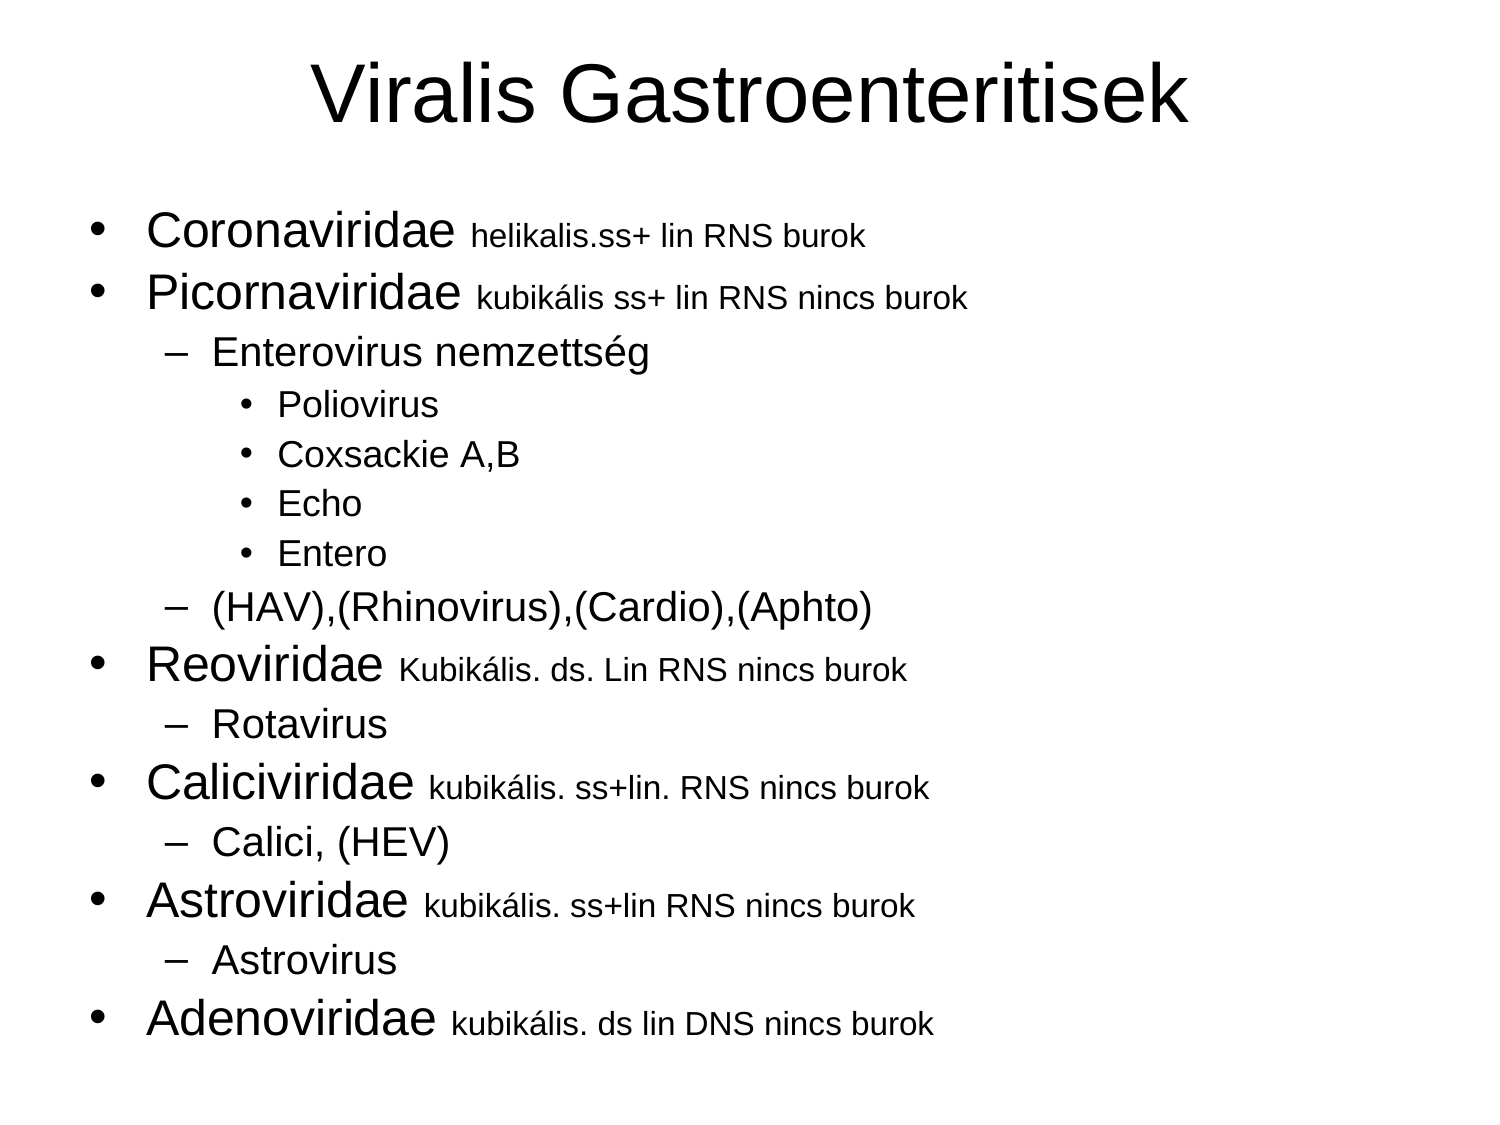

# Viralis Gastroenteritisek
Coronaviridae helikalis.ss+ lin RNS burok
Picornaviridae kubikális ss+ lin RNS nincs burok
Enterovirus nemzettség
Poliovirus
Coxsackie A,B
Echo
Entero
(HAV),(Rhinovirus),(Cardio),(Aphto)
Reoviridae Kubikális. ds. Lin RNS nincs burok
Rotavirus
Caliciviridae kubikális. ss+lin. RNS nincs burok
Calici, (HEV)
Astroviridae kubikális. ss+lin RNS nincs burok
Astrovirus
Adenoviridae kubikális. ds lin DNS nincs burok